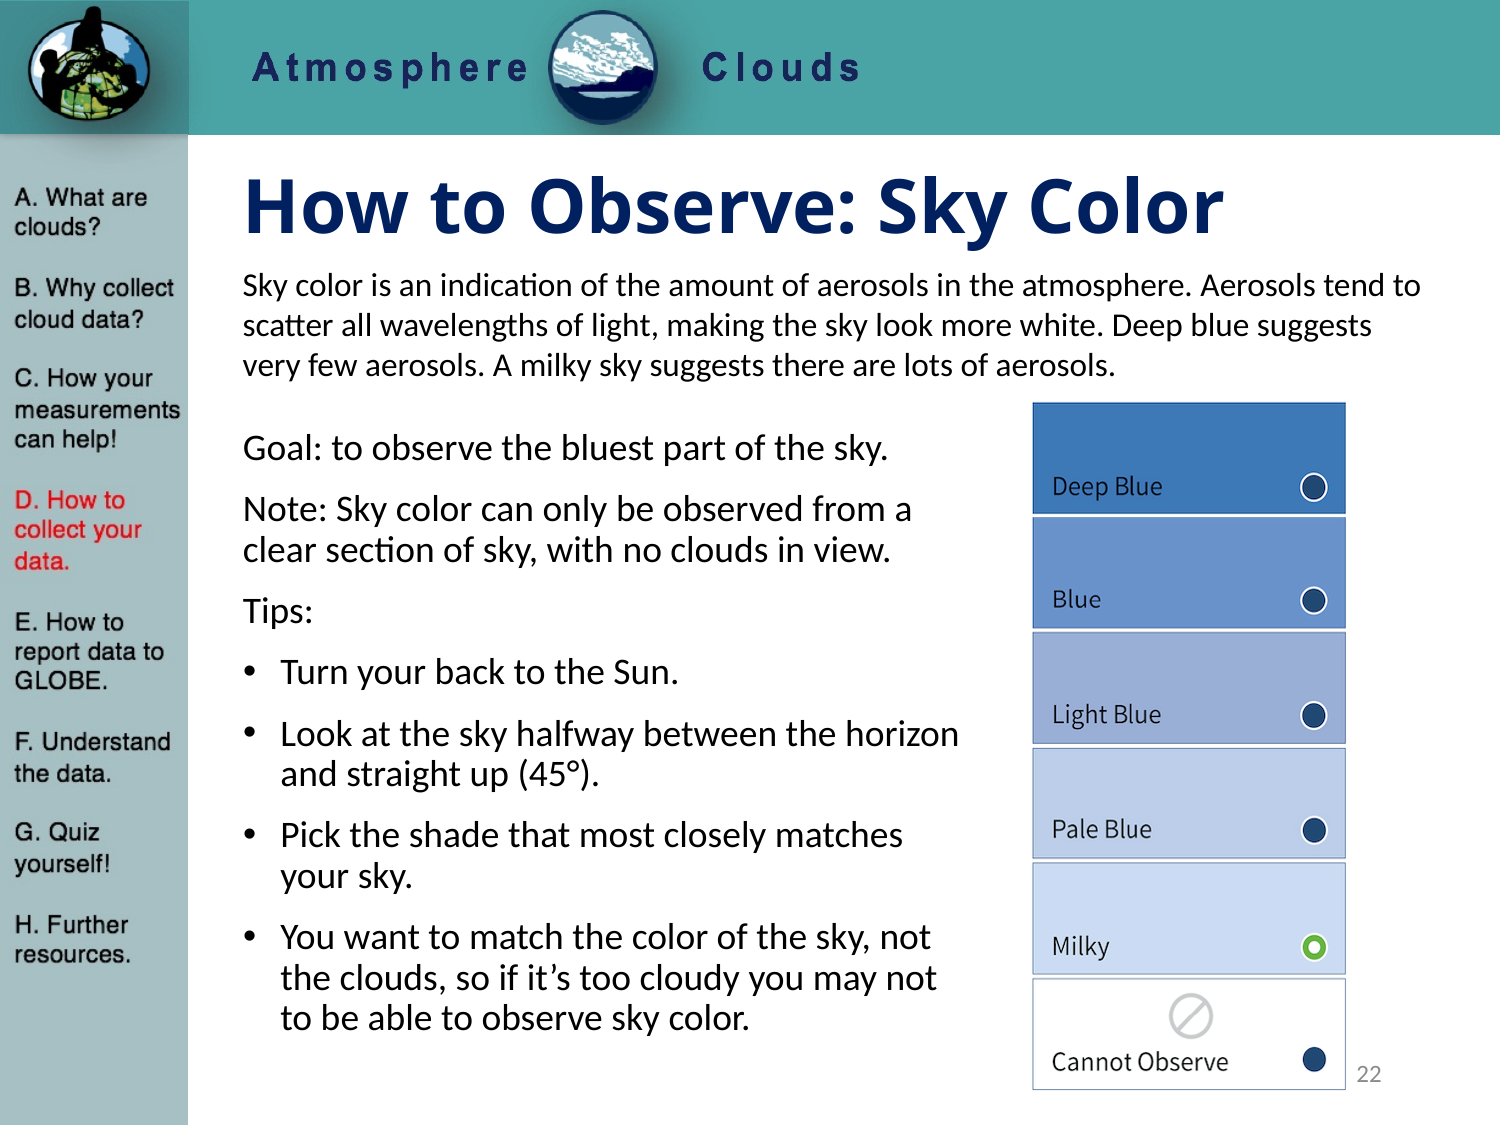

# How to Observe: Sky Color
Sky color is an indication of the amount of aerosols in the atmosphere. Aerosols tend to scatter all wavelengths of light, making the sky look more white. Deep blue suggests very few aerosols. A milky sky suggests there are lots of aerosols.
Goal: to observe the bluest part of the sky.
Note: Sky color can only be observed from a clear section of sky, with no clouds in view.
Tips:
Turn your back to the Sun.
Look at the sky halfway between the horizon and straight up (45°).
Pick the shade that most closely matches your sky.
You want to match the color of the sky, not the clouds, so if it’s too cloudy you may not to be able to observe sky color.